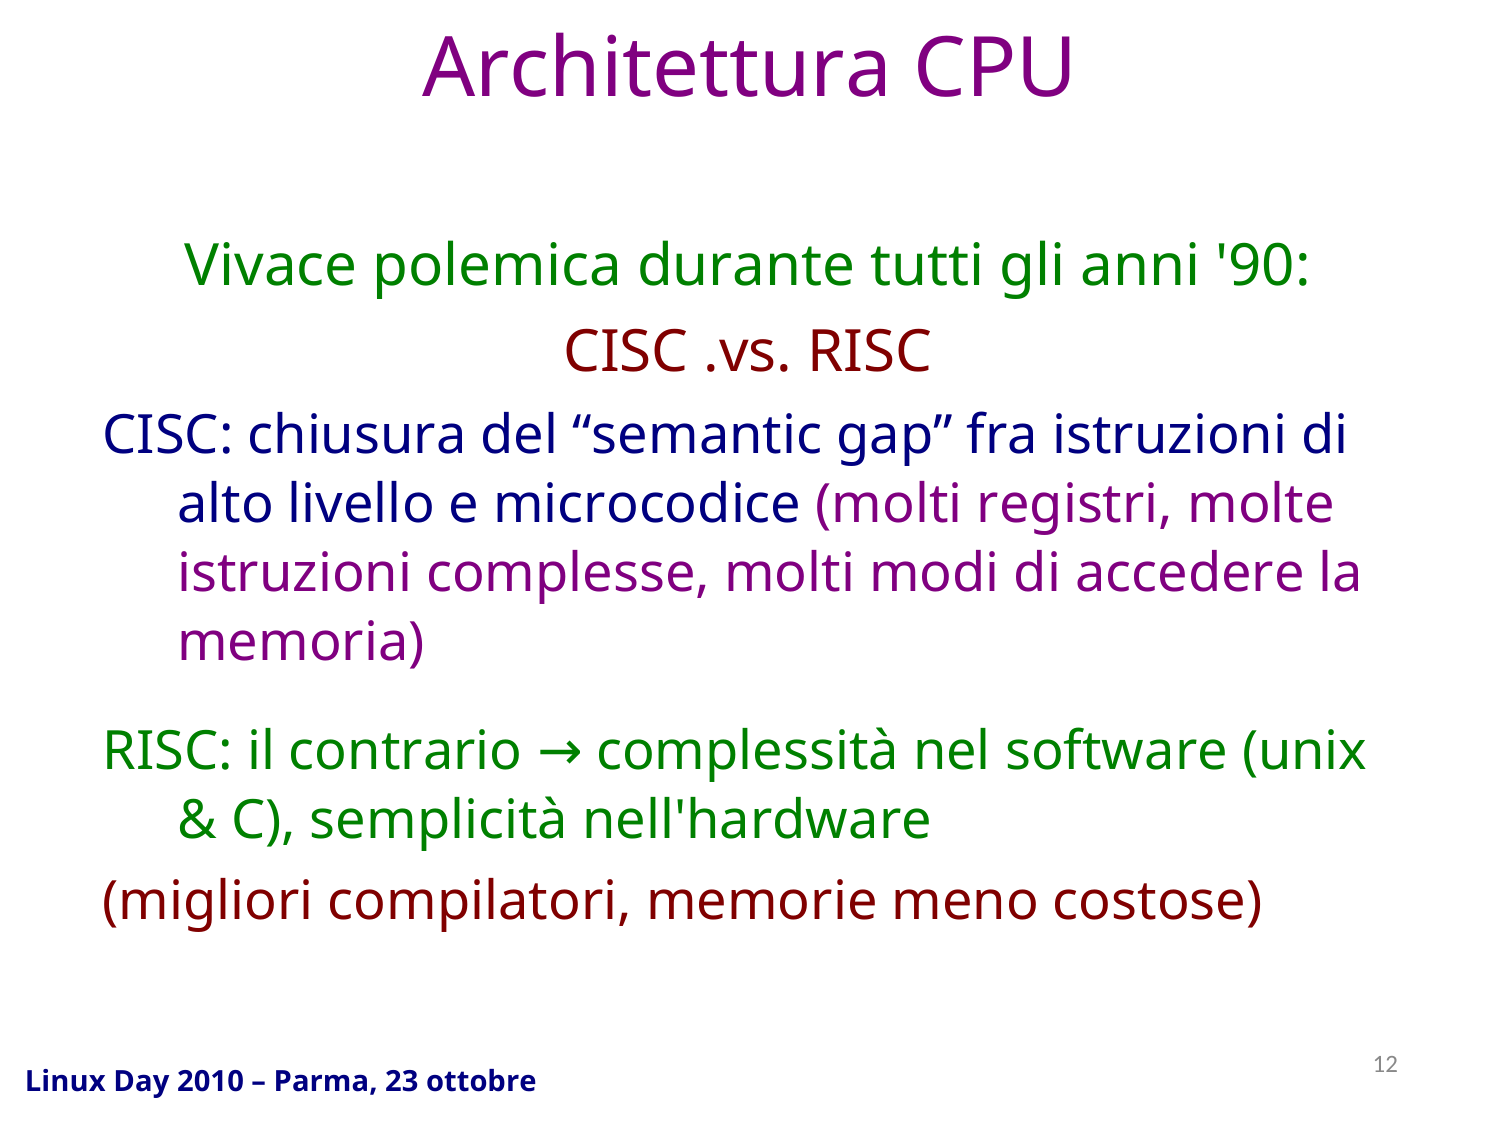

Architettura CPU
# Vivace polemica durante tutti gli anni '90:
CISC .vs. RISC
CISC: chiusura del “semantic gap” fra istruzioni di alto livello e microcodice (molti registri, molte istruzioni complesse, molti modi di accedere la memoria)
RISC: il contrario → complessità nel software (unix & C), semplicità nell'hardware
(migliori compilatori, memorie meno costose)
12